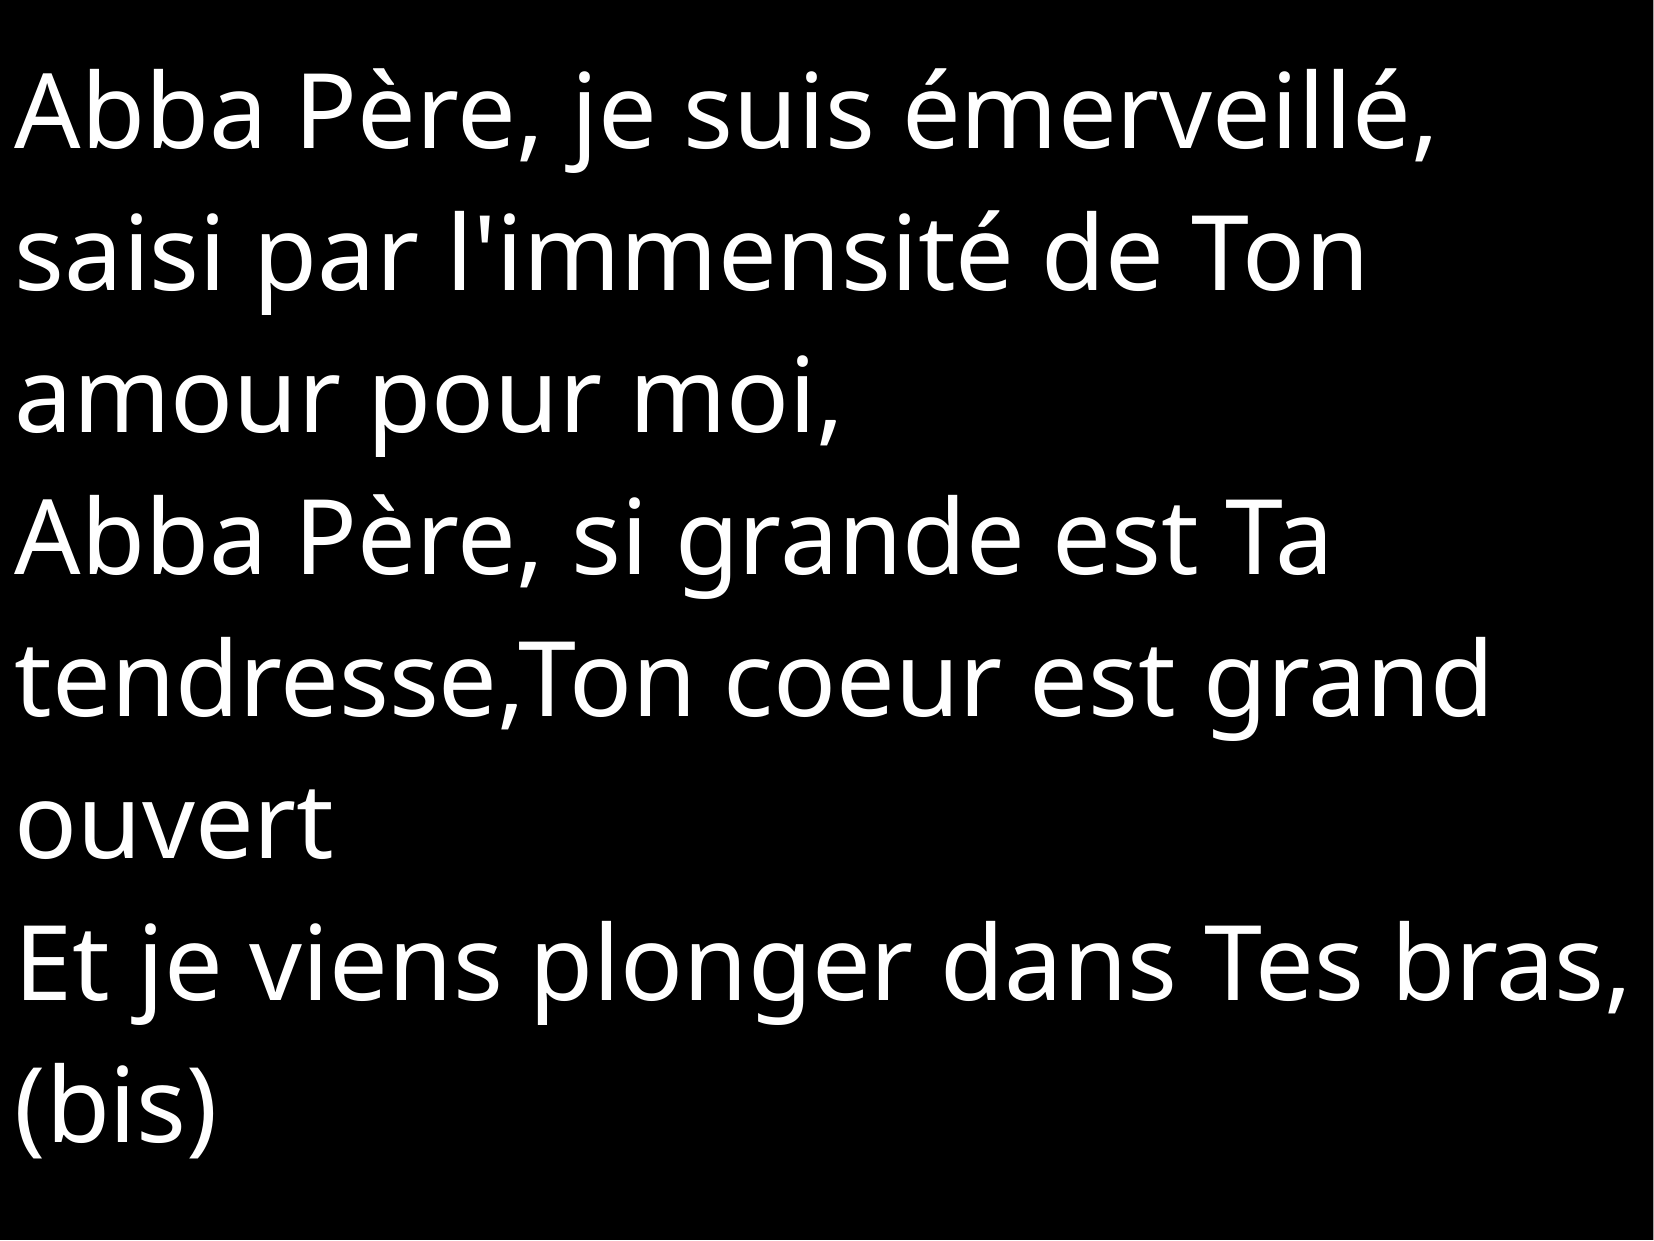

Abba Père, je suis émerveillé, saisi par l'immensité de Ton amour pour moi,
Abba Père, si grande est Ta tendresse,Ton coeur est grand ouvert
Et je viens plonger dans Tes bras, (bis)